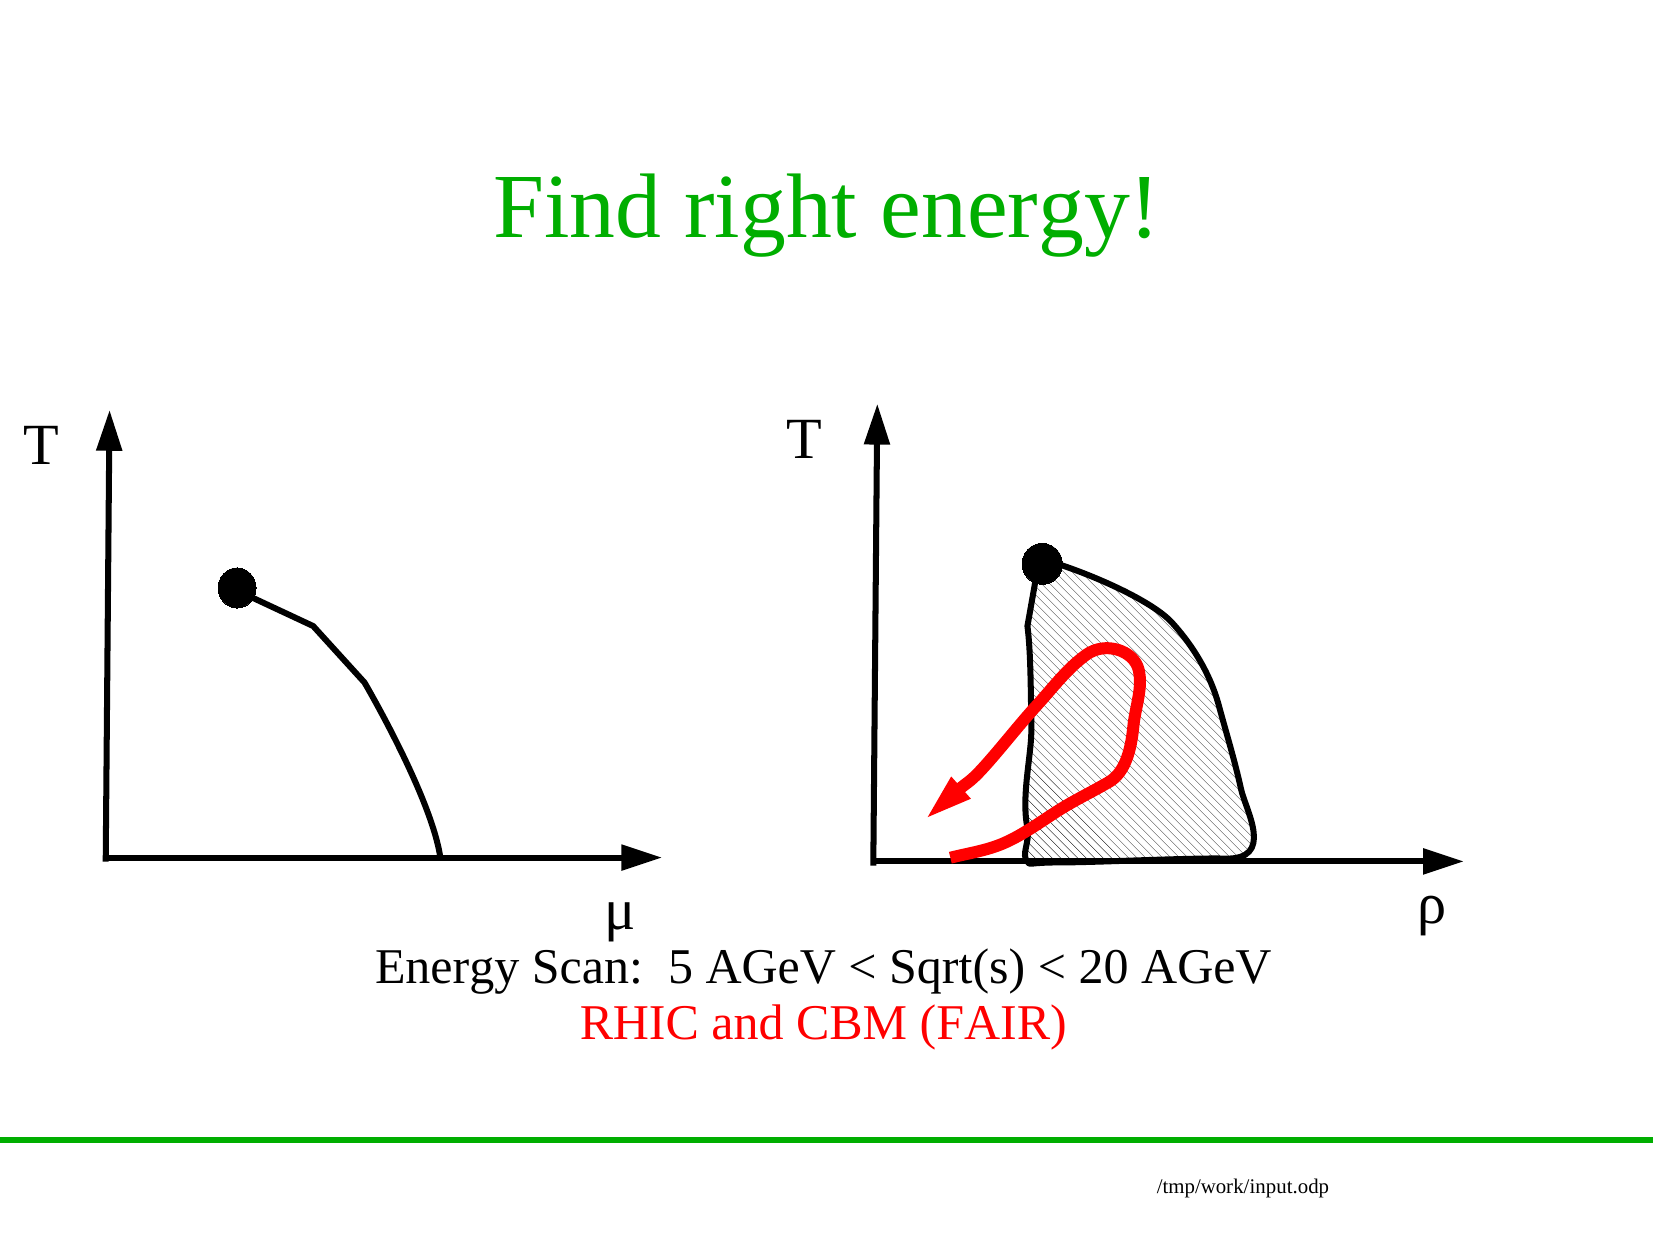

# Find right energy!
T
ρ
T
μ
Energy Scan: 5 AGeV < Sqrt(s) < 20 AGeV
RHIC and CBM (FAIR)